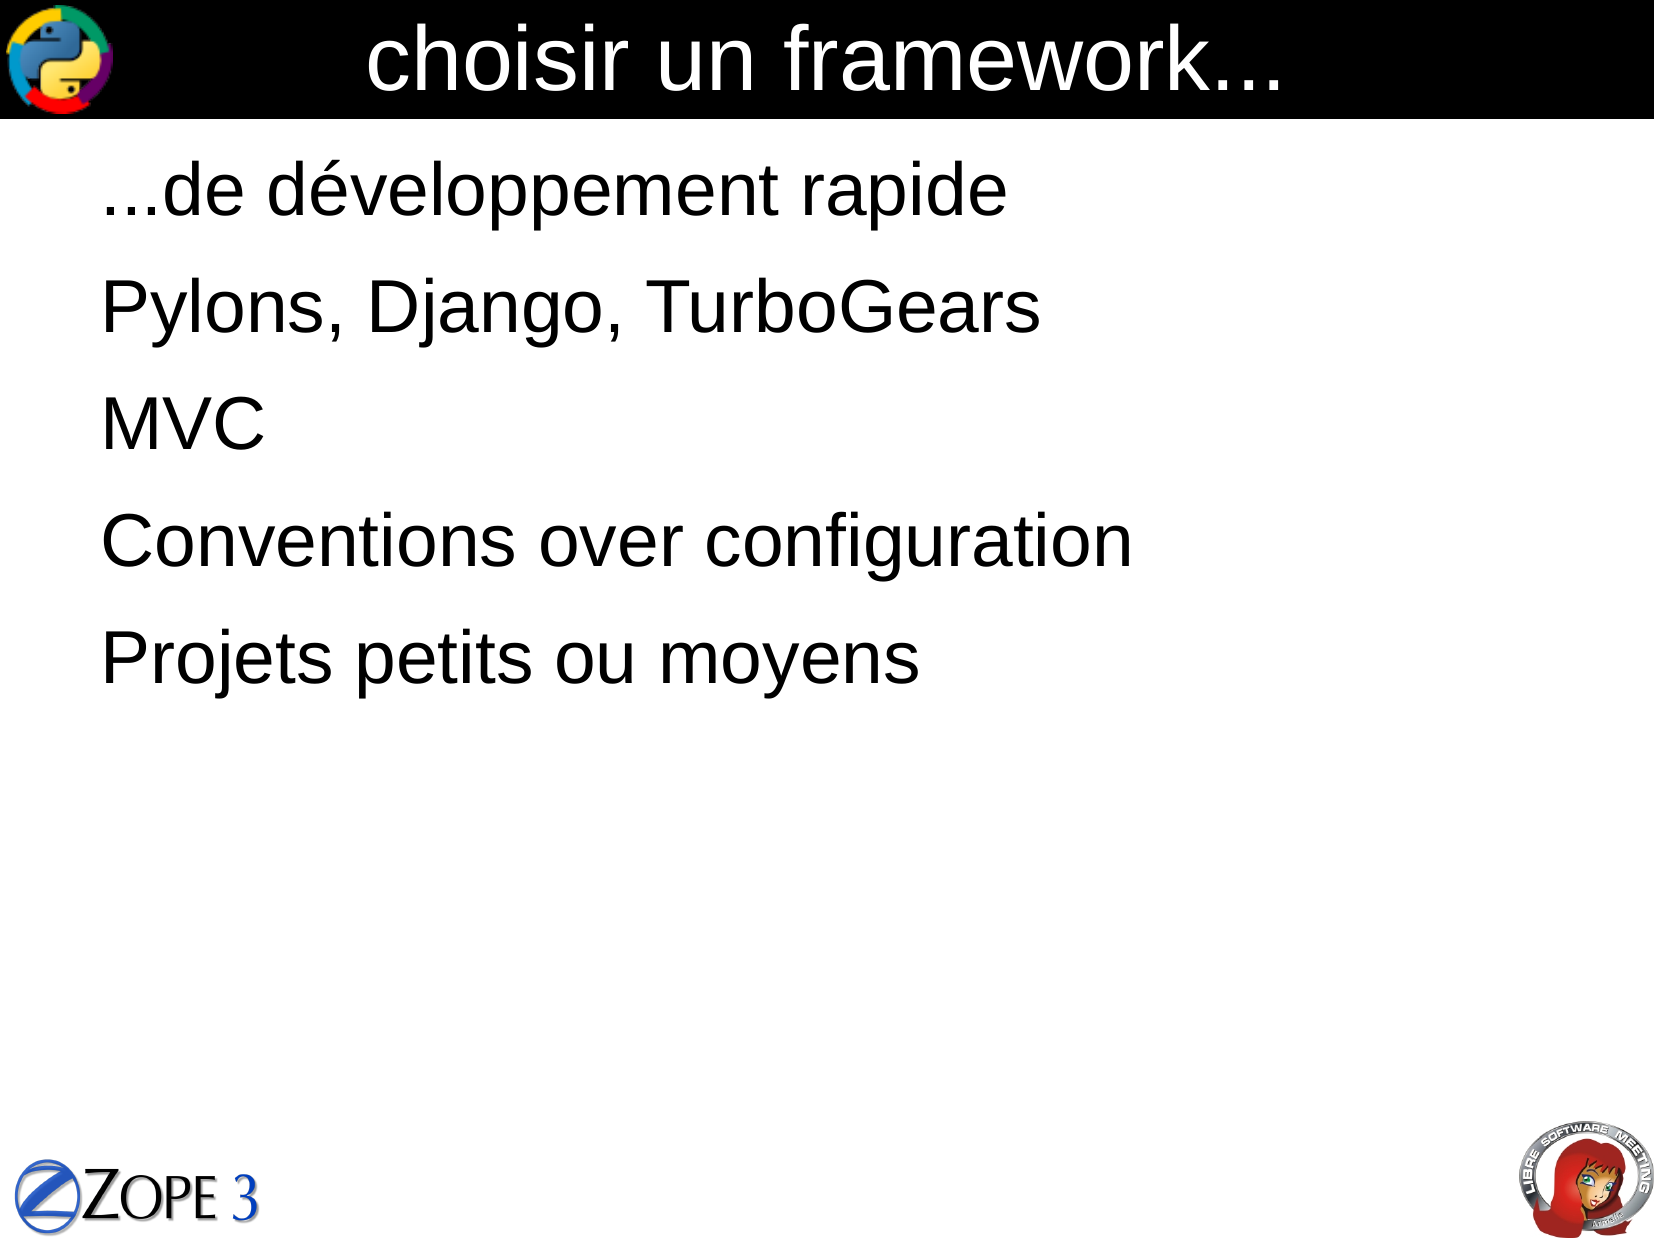

# choisir un framework...
...de développement rapide
Pylons, Django, TurboGears
MVC
Conventions over configuration
Projets petits ou moyens